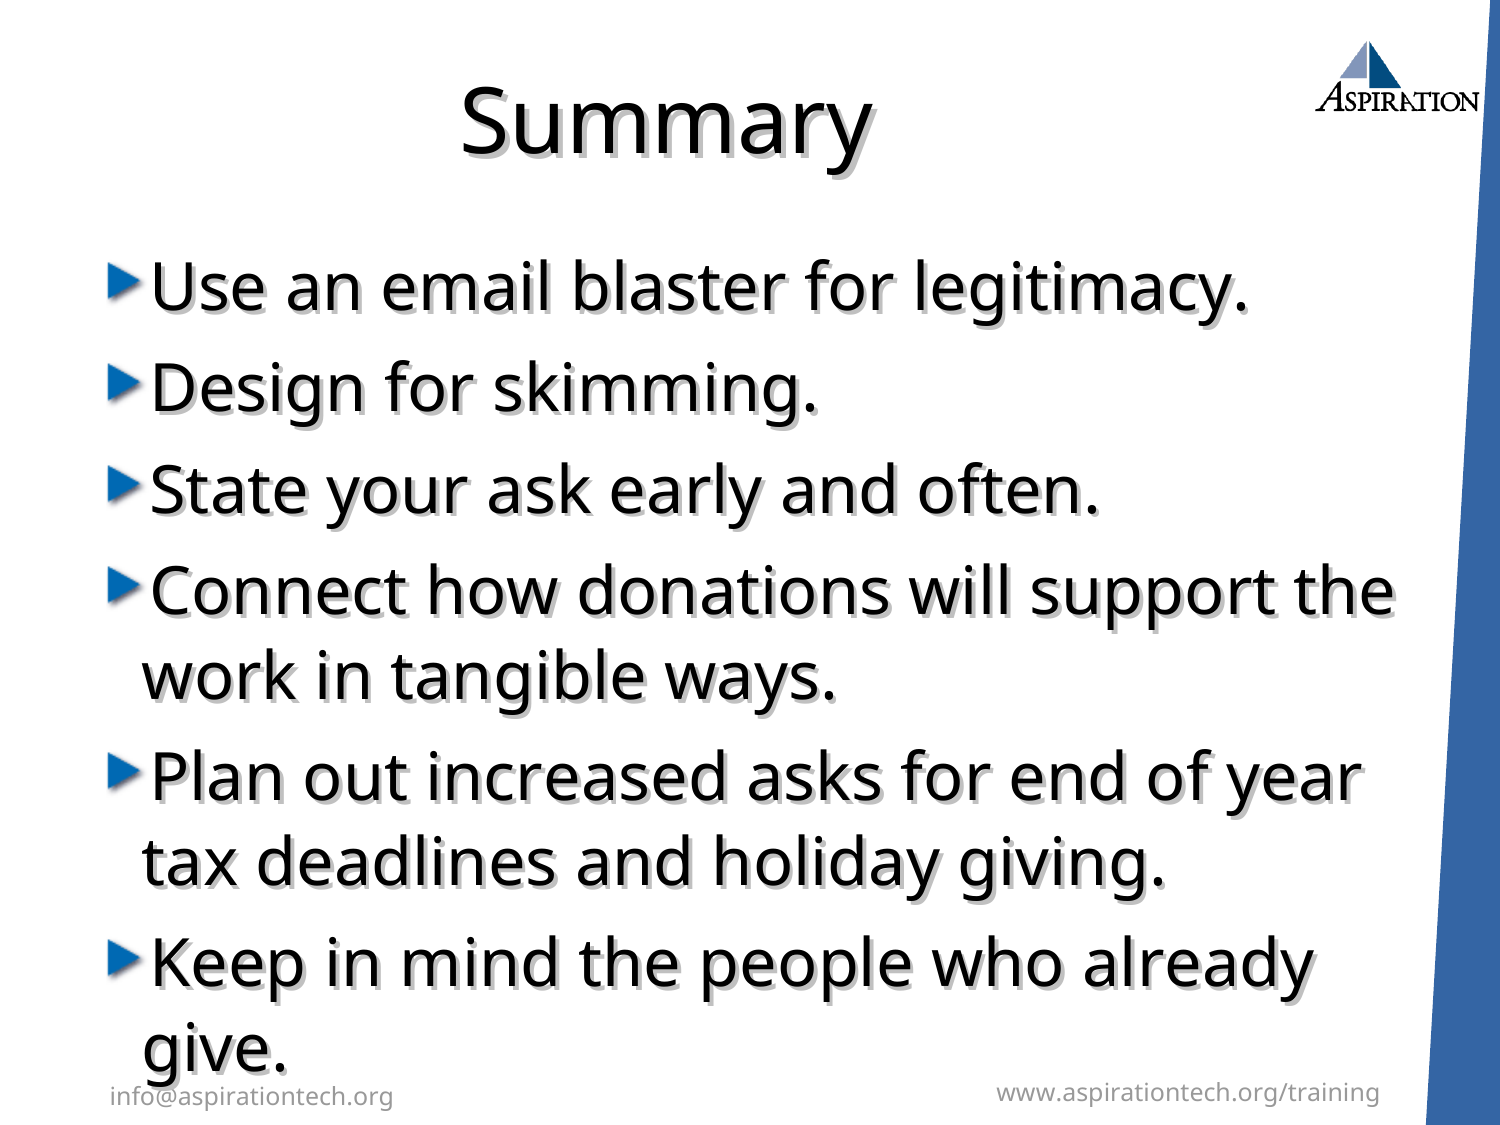

# Summary
Use an email blaster for legitimacy.
Design for skimming.
State your ask early and often.
Connect how donations will support the work in tangible ways.
Plan out increased asks for end of year tax deadlines and holiday giving.
Keep in mind the people who already give.